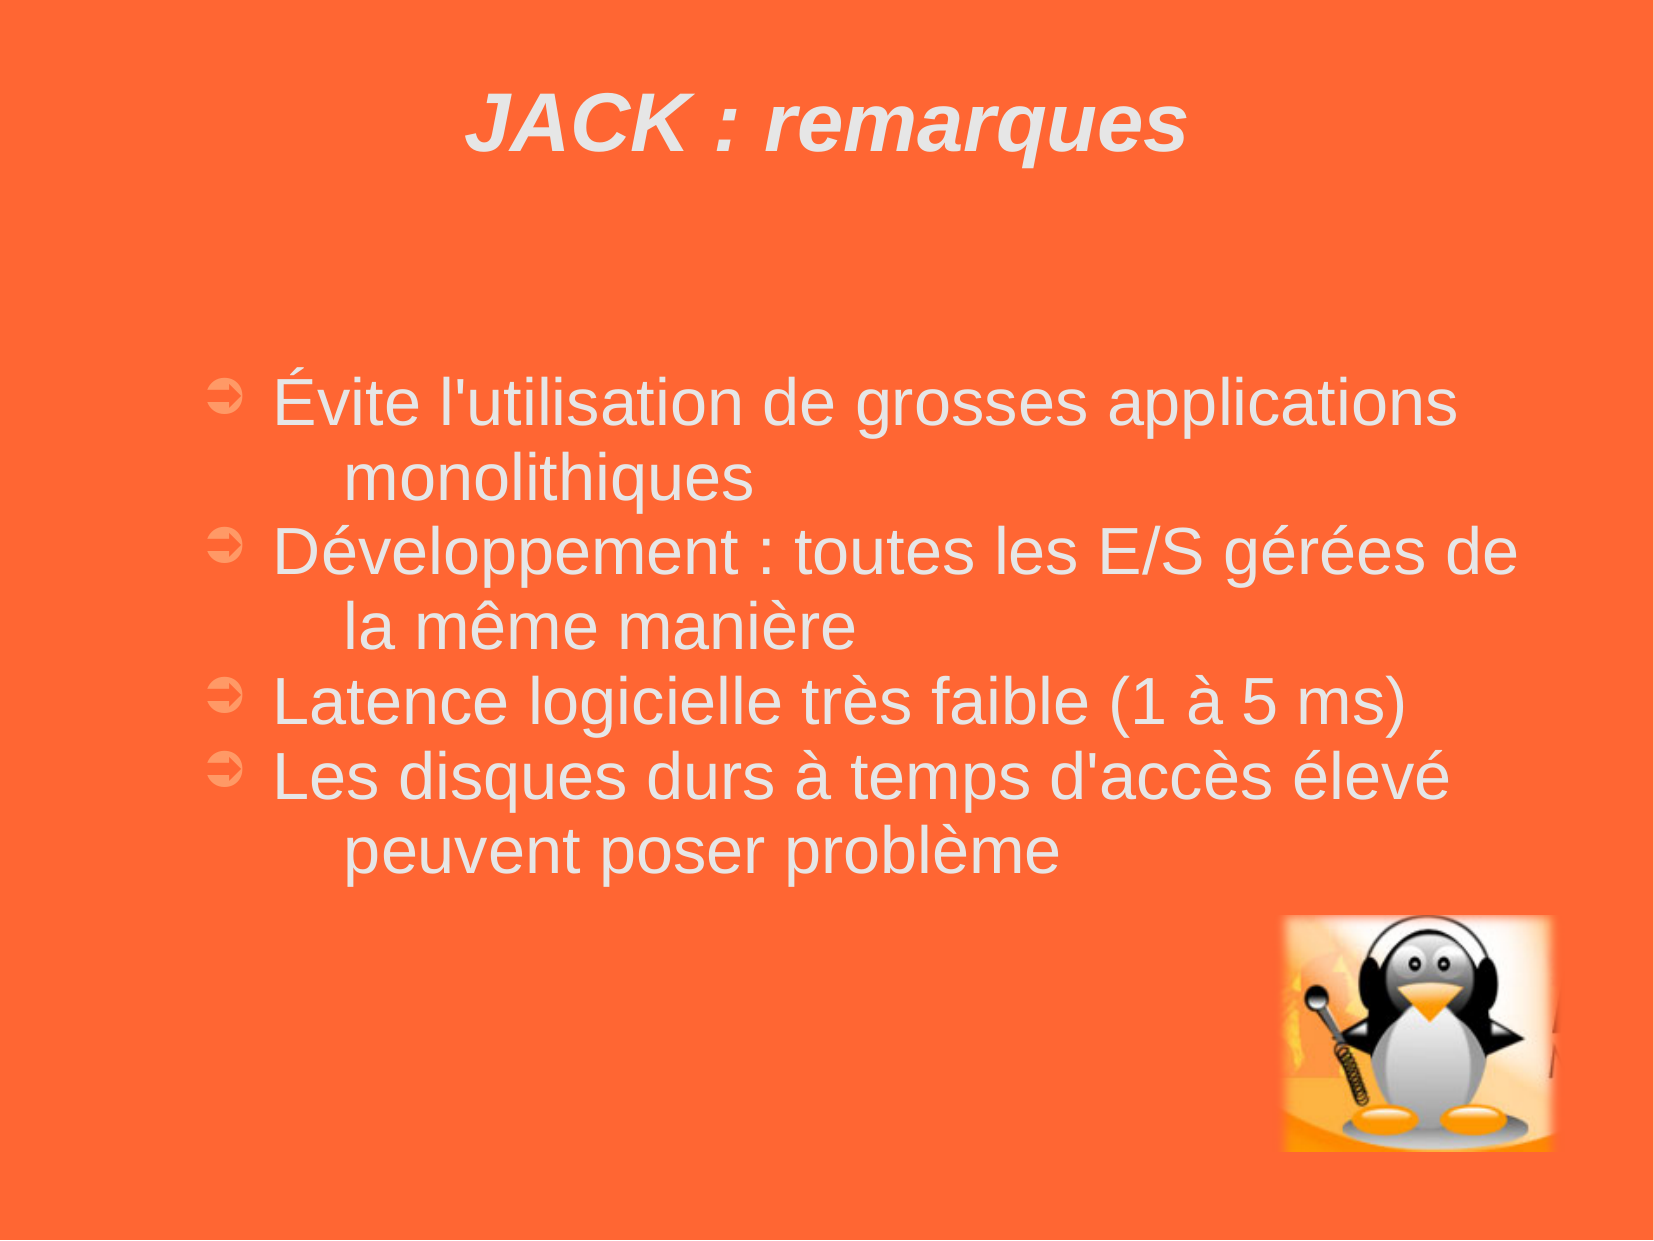

# JACK : remarques
Évite l'utilisation de grosses applications monolithiques
Développement : toutes les E/S gérées de la même manière
Latence logicielle très faible (1 à 5 ms)
Les disques durs à temps d'accès élevé peuvent poser problème